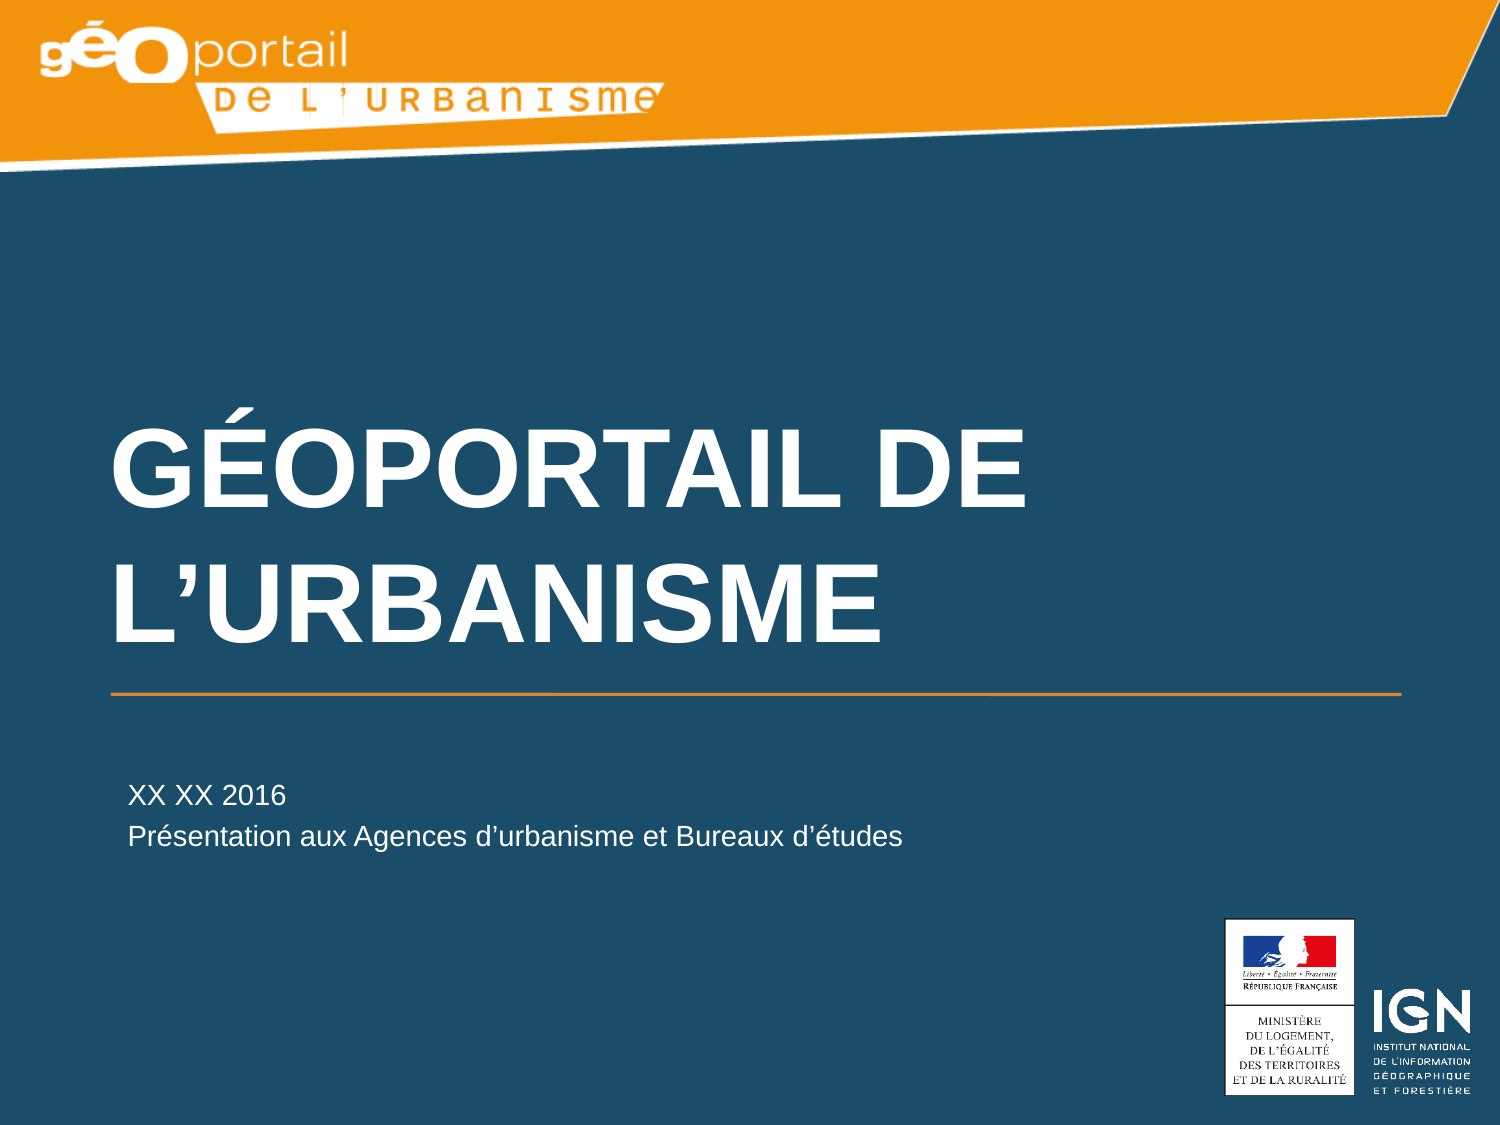

# GÉOPORTAIL DE L’URBANISME
XX XX 2016
Présentation aux Agences d’urbanisme et Bureaux d’études